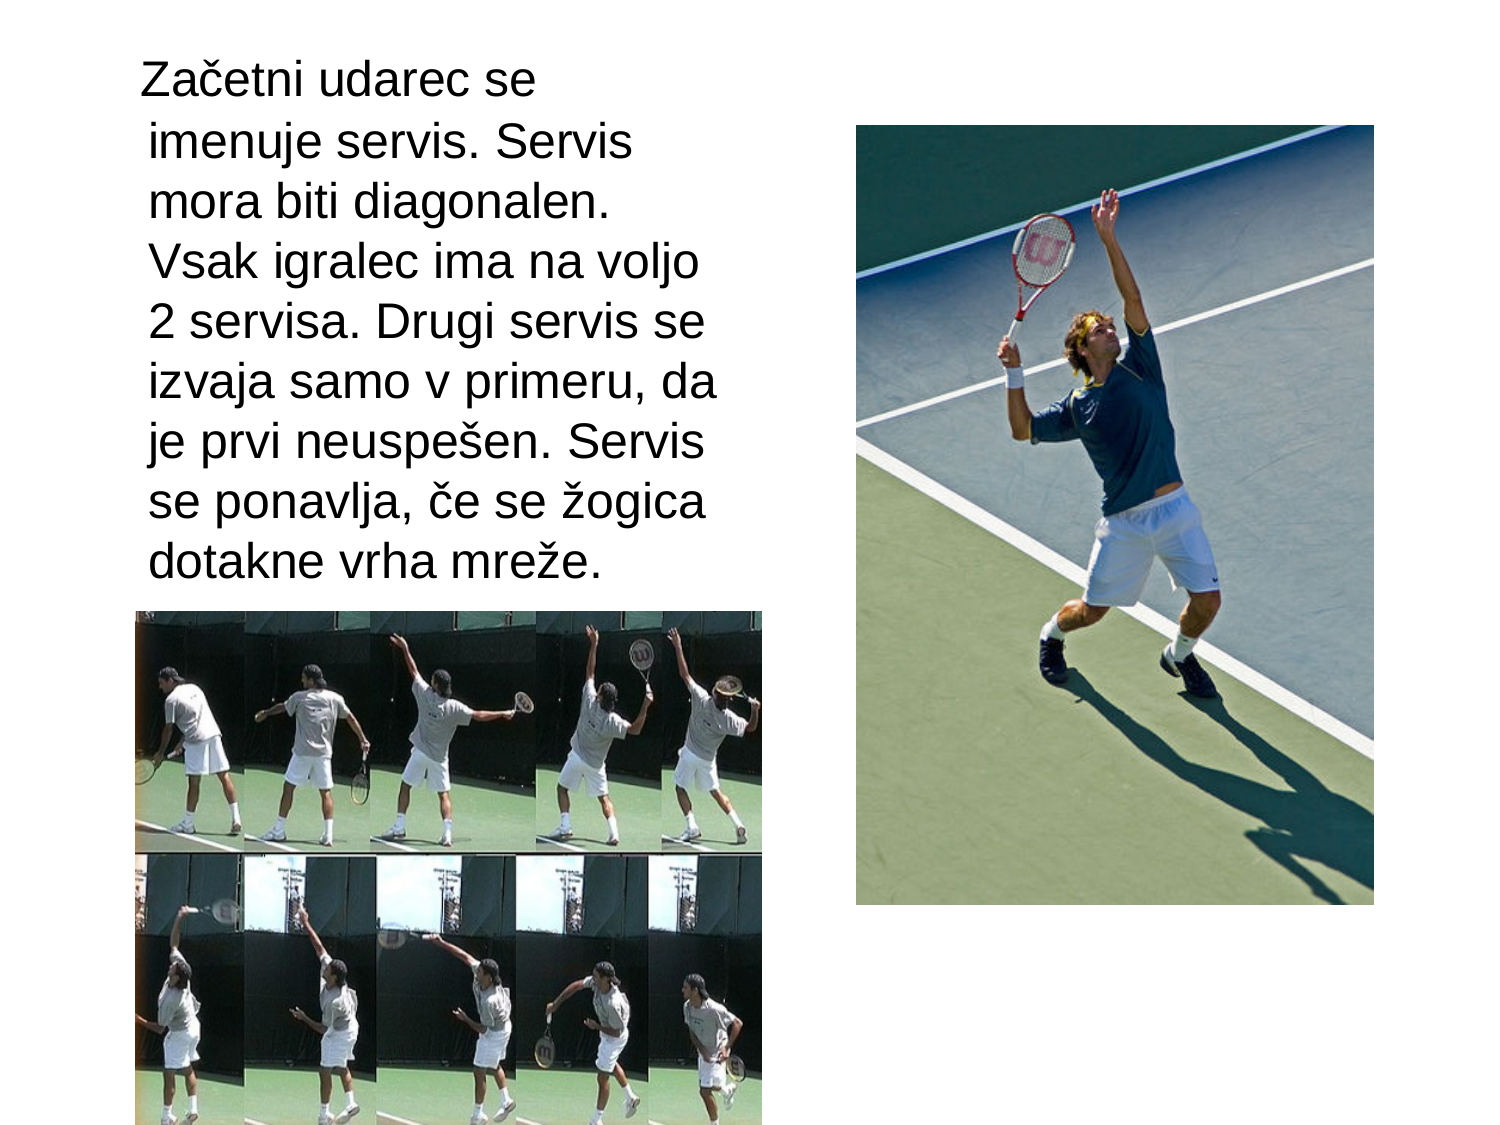

# Začetni udarec se imenuje servis. Servis mora biti diagonalen. Vsak igralec ima na voljo 2 servisa. Drugi servis se izvaja samo v primeru, da je prvi neuspešen. Servis se ponavlja, če se žogica dotakne vrha mreže.